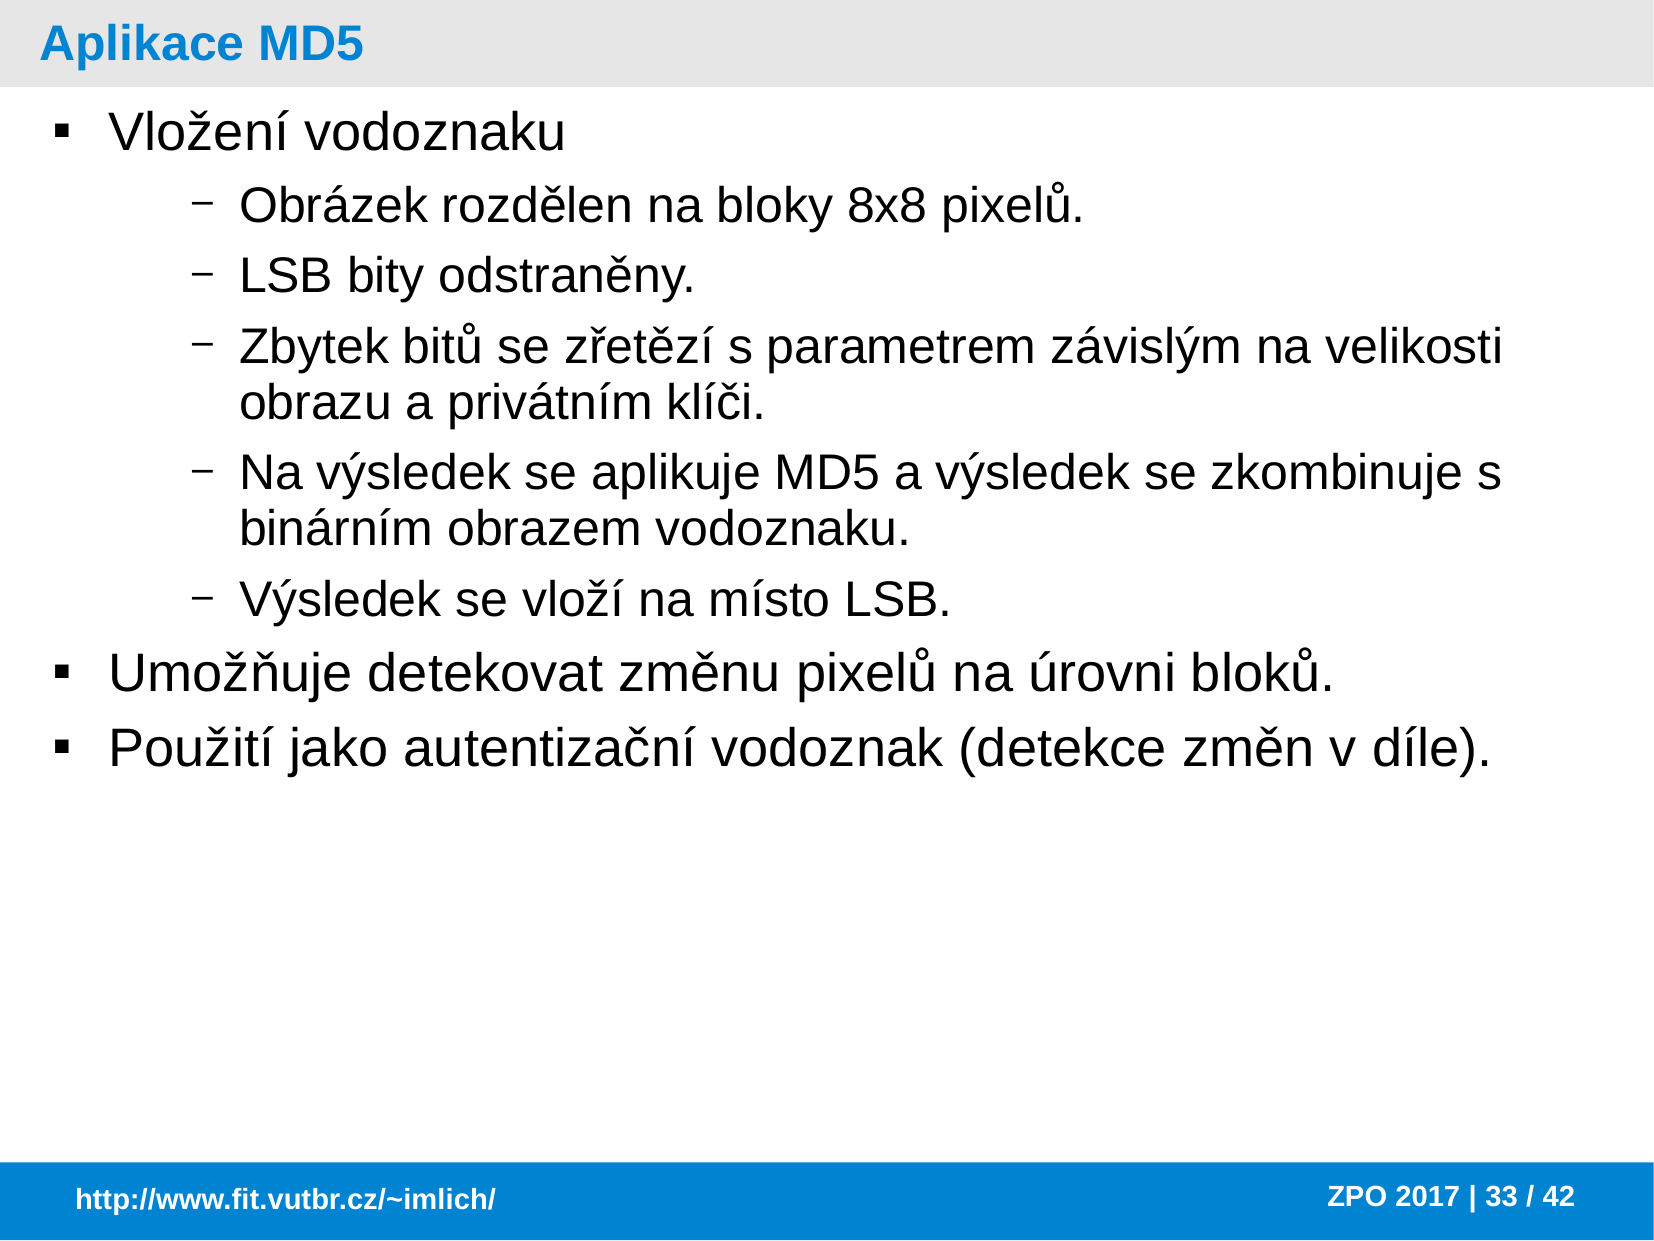

# Aplikace MD5
Vložení vodoznaku
Obrázek rozdělen na bloky 8x8 pixelů.
LSB bity odstraněny.
Zbytek bitů se zřetězí s parametrem závislým na velikosti obrazu a privátním klíči.
Na výsledek se aplikuje MD5 a výsledek se zkombinuje s binárním obrazem vodoznaku.
Výsledek se vloží na místo LSB.
Umožňuje detekovat změnu pixelů na úrovni bloků.
Použití jako autentizační vodoznak (detekce změn v díle).